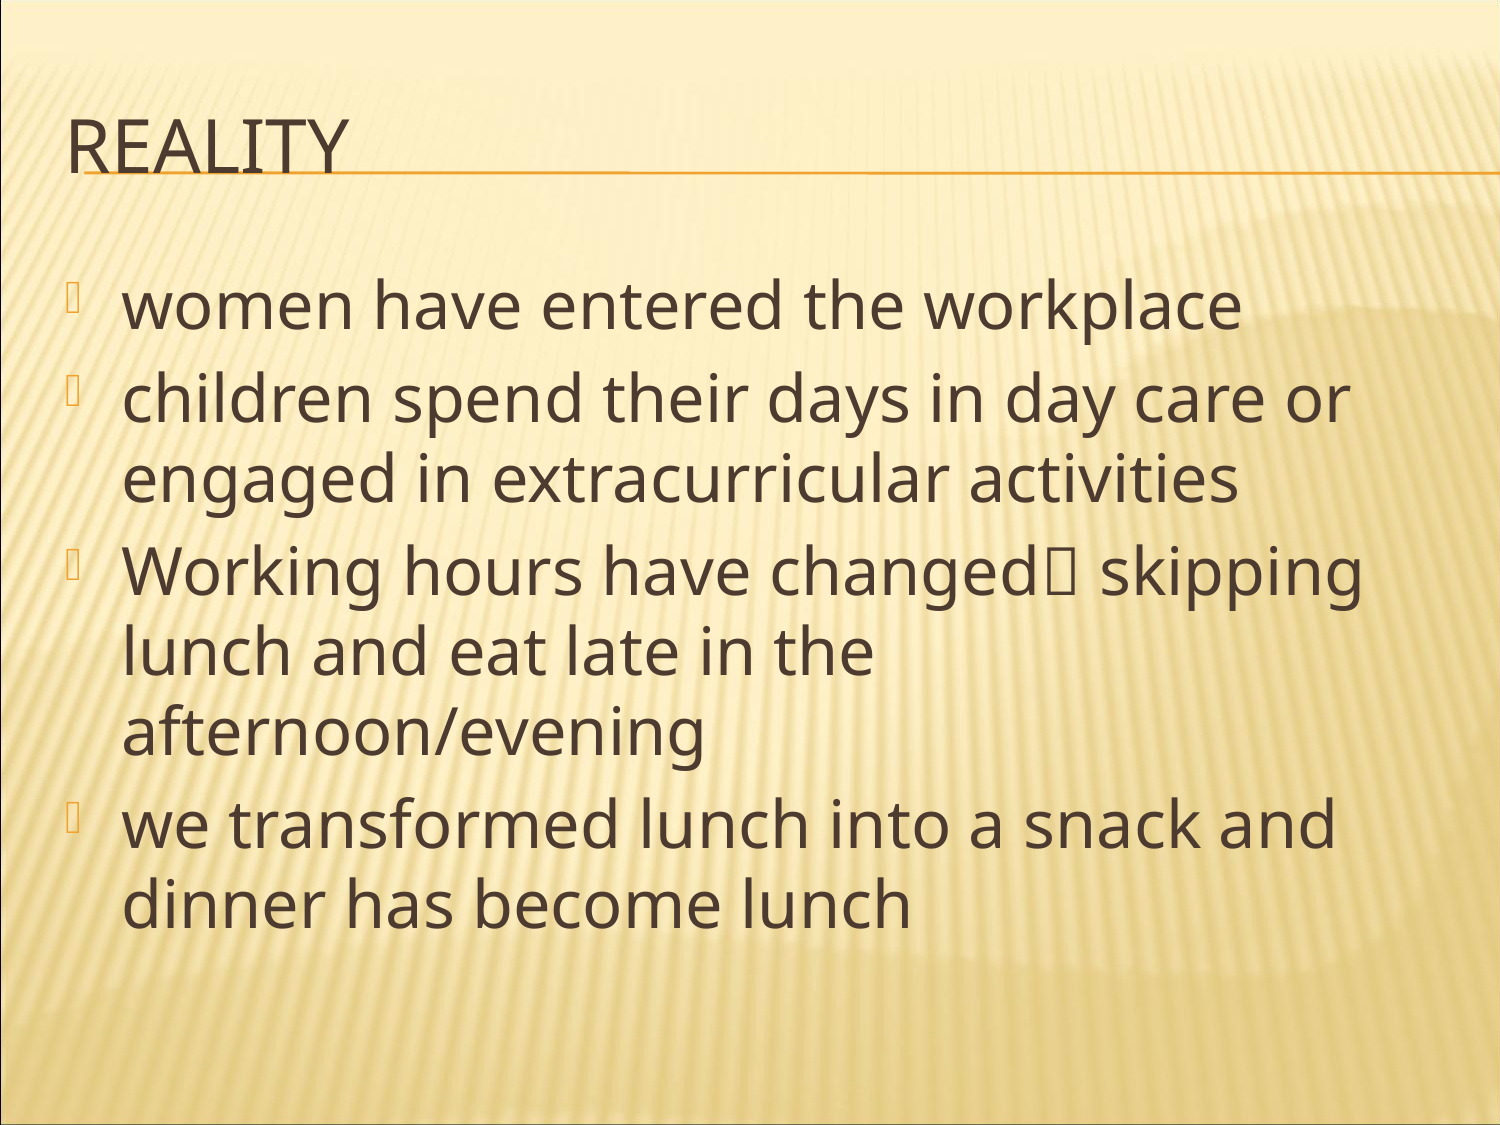

# reality
women have entered the workplace
children spend their days in day care or engaged in extracurricular activities
Working hours have changed skipping lunch and eat late in the afternoon/evening
we transformed lunch into a snack and dinner has become lunch